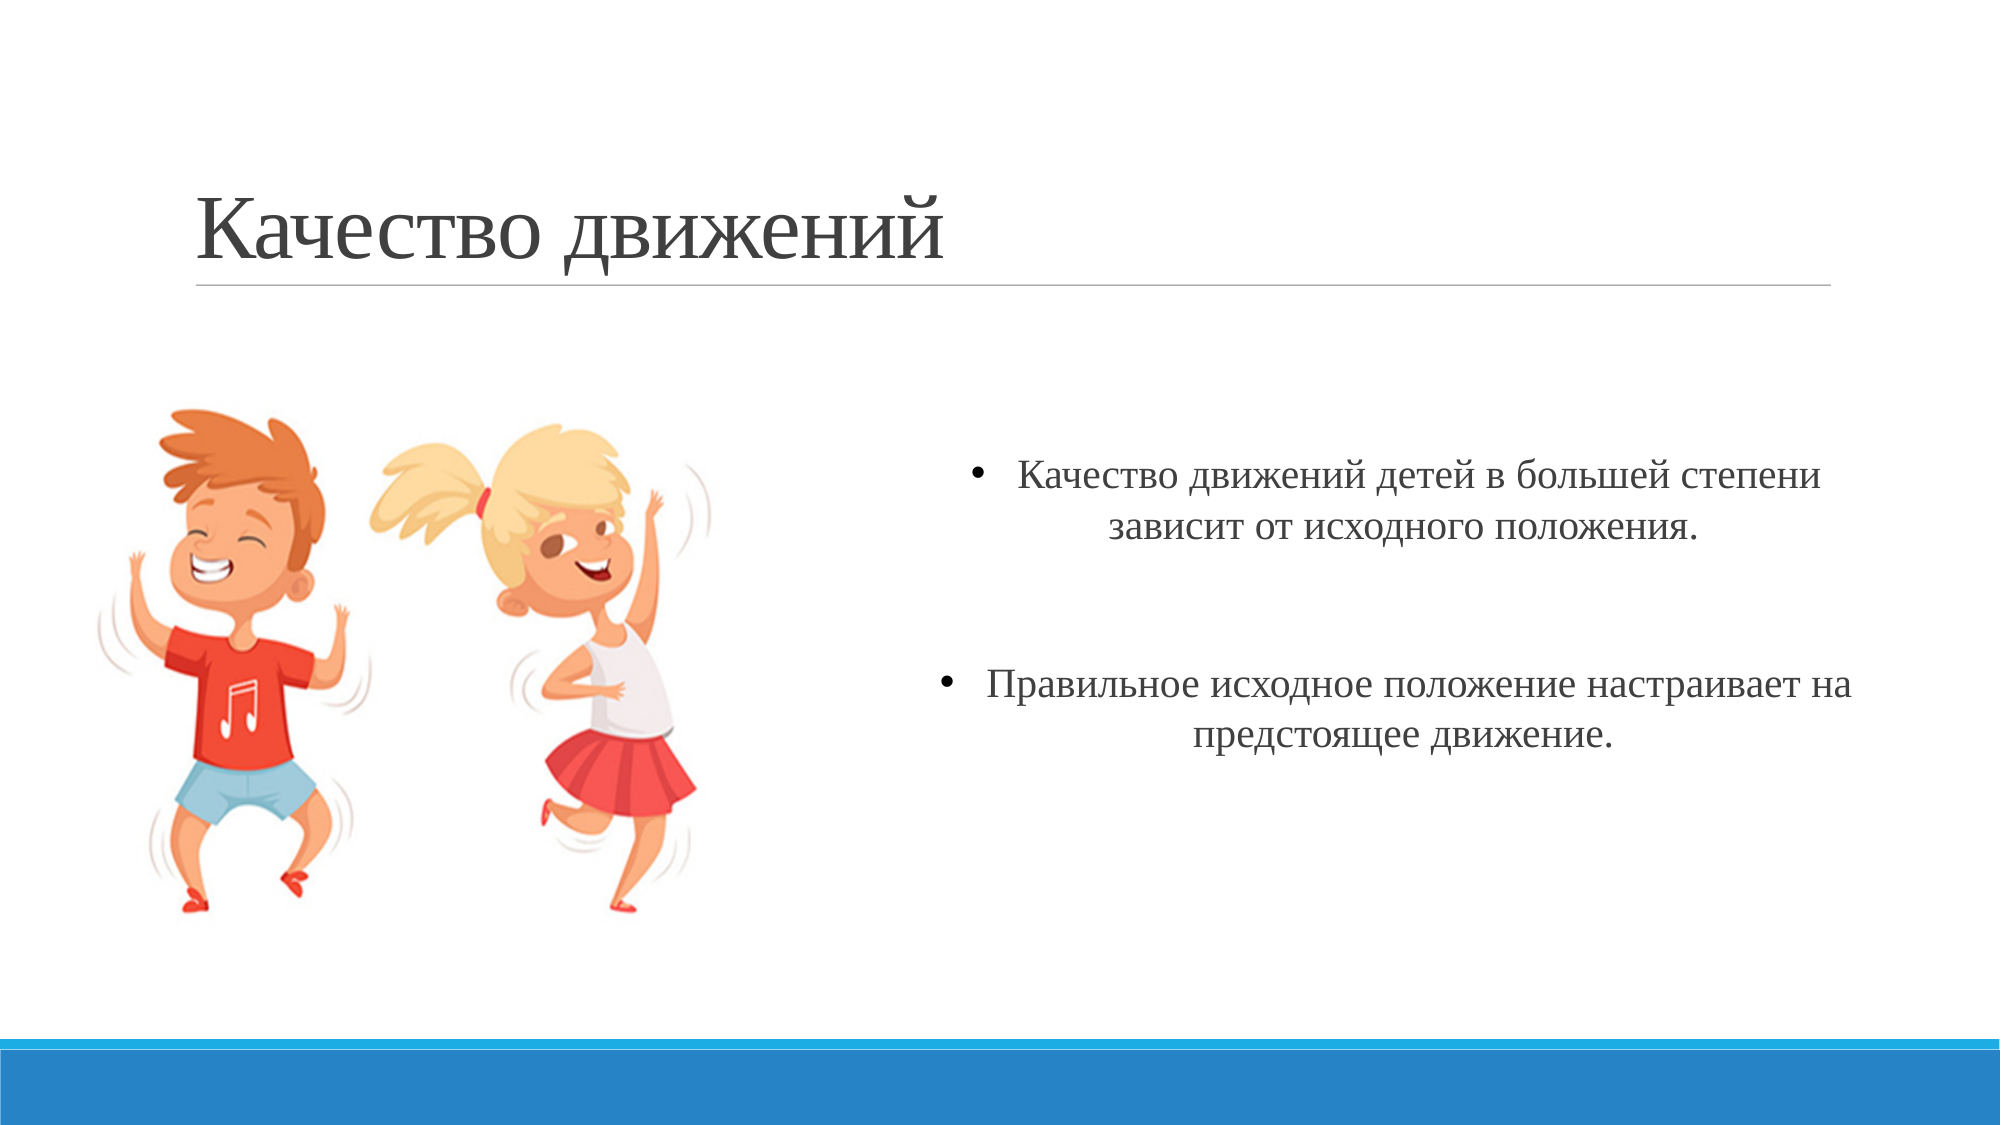

# Качество движений
 Качество движений детей в большей степени зависит от исходного положения.
 Правильное исходное положение настраивает на предстоящее движение.